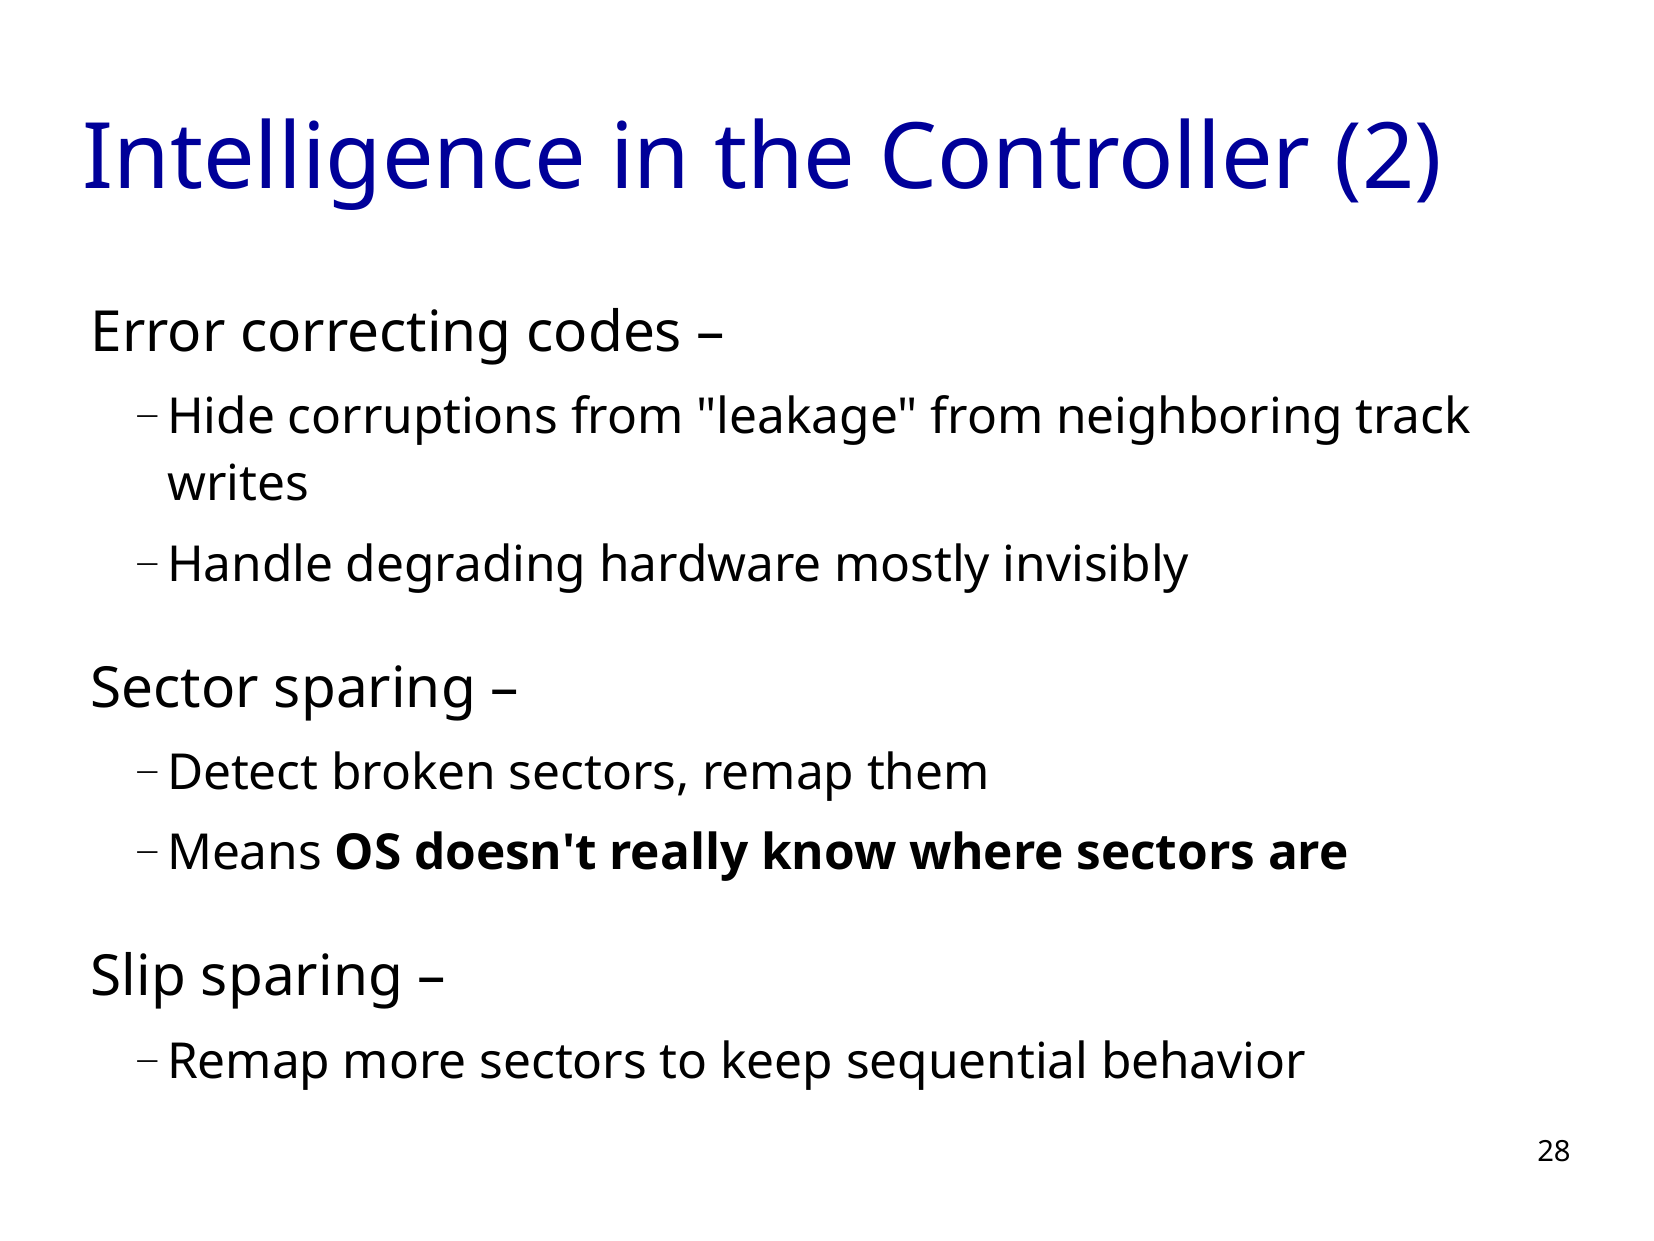

# Intelligence in the Controller (2)
Error correcting codes –
Hide corruptions from "leakage" from neighboring track writes
Handle degrading hardware mostly invisibly
Sector sparing –
Detect broken sectors, remap them
Means OS doesn't really know where sectors are
Slip sparing –
Remap more sectors to keep sequential behavior
28